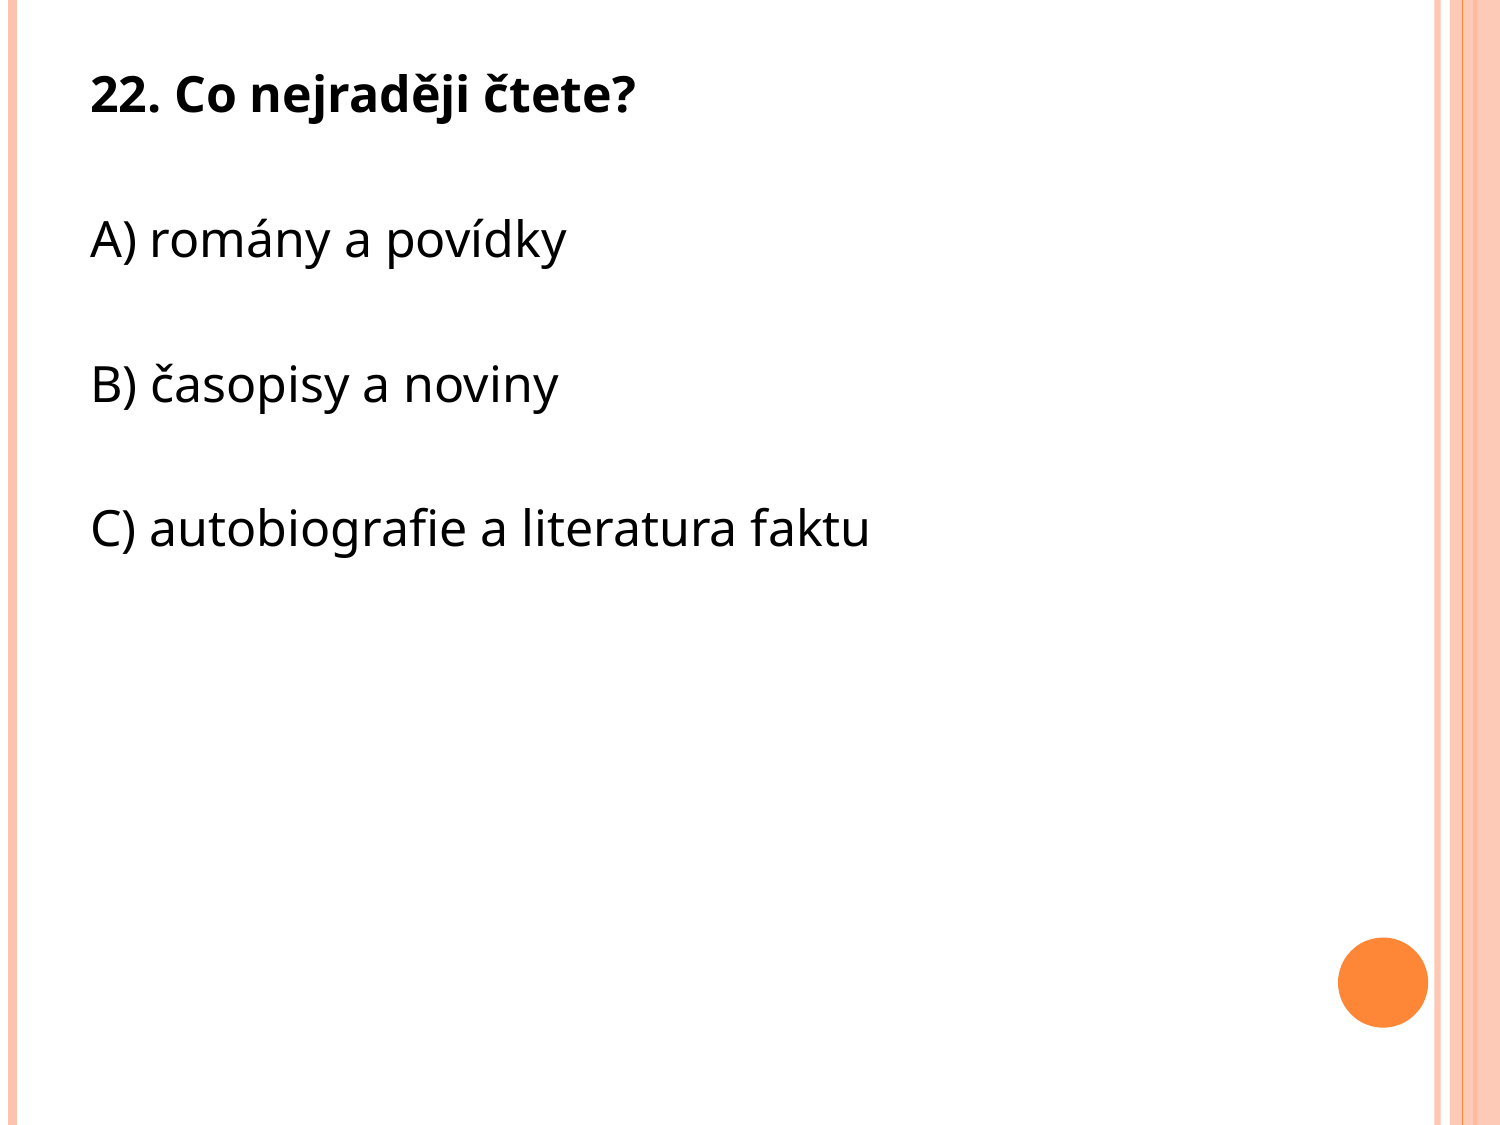

#
22. Co nejraději čtete?
A) romány a povídky
B) časopisy a noviny
C) autobiografie a literatura faktu